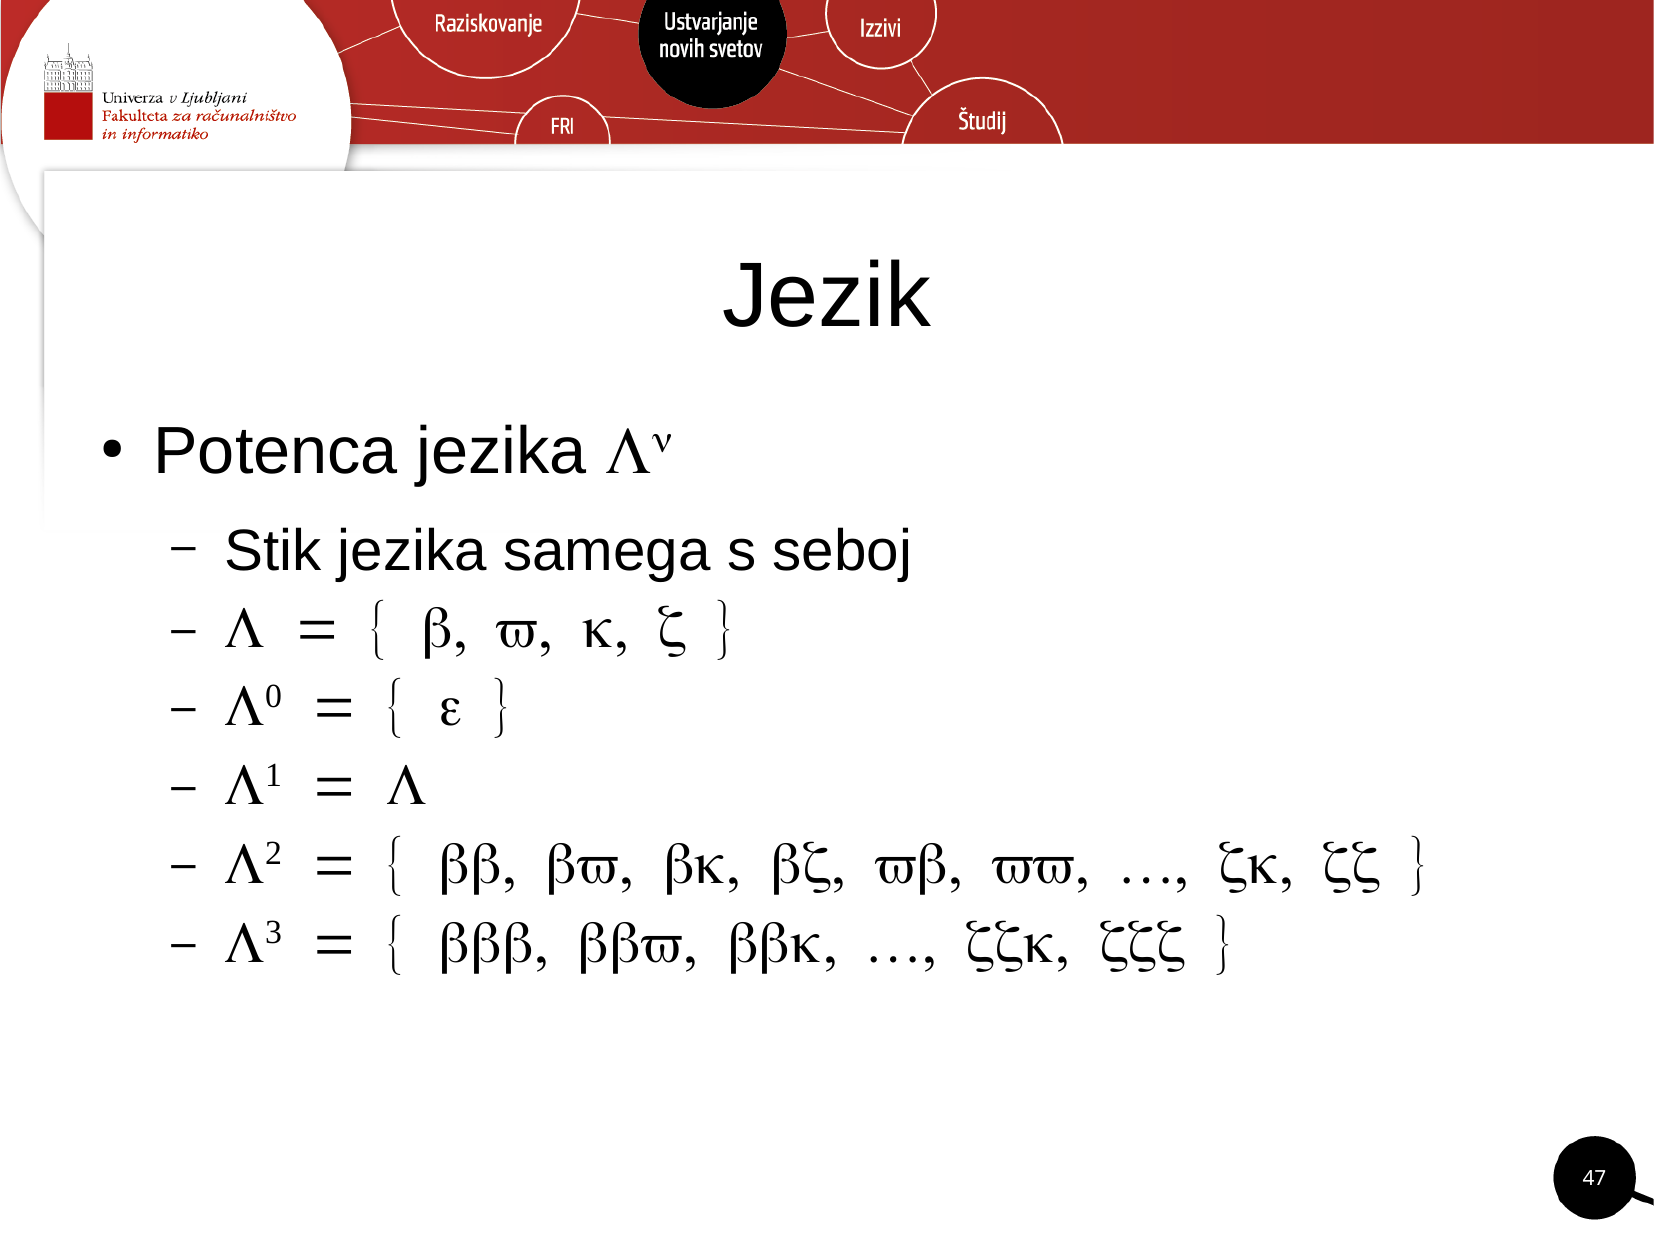

# Jezik
Potenca jezika Ln
Stik jezika samega s seboj
L = { b, v, k, z }
L0 = { ε }
L1 = L
L2 = { bb, bv, bk, bz, vb, vv, …, zk, zz }
L3 = { bbb, bbv, bbk, …, zzk, zzz }